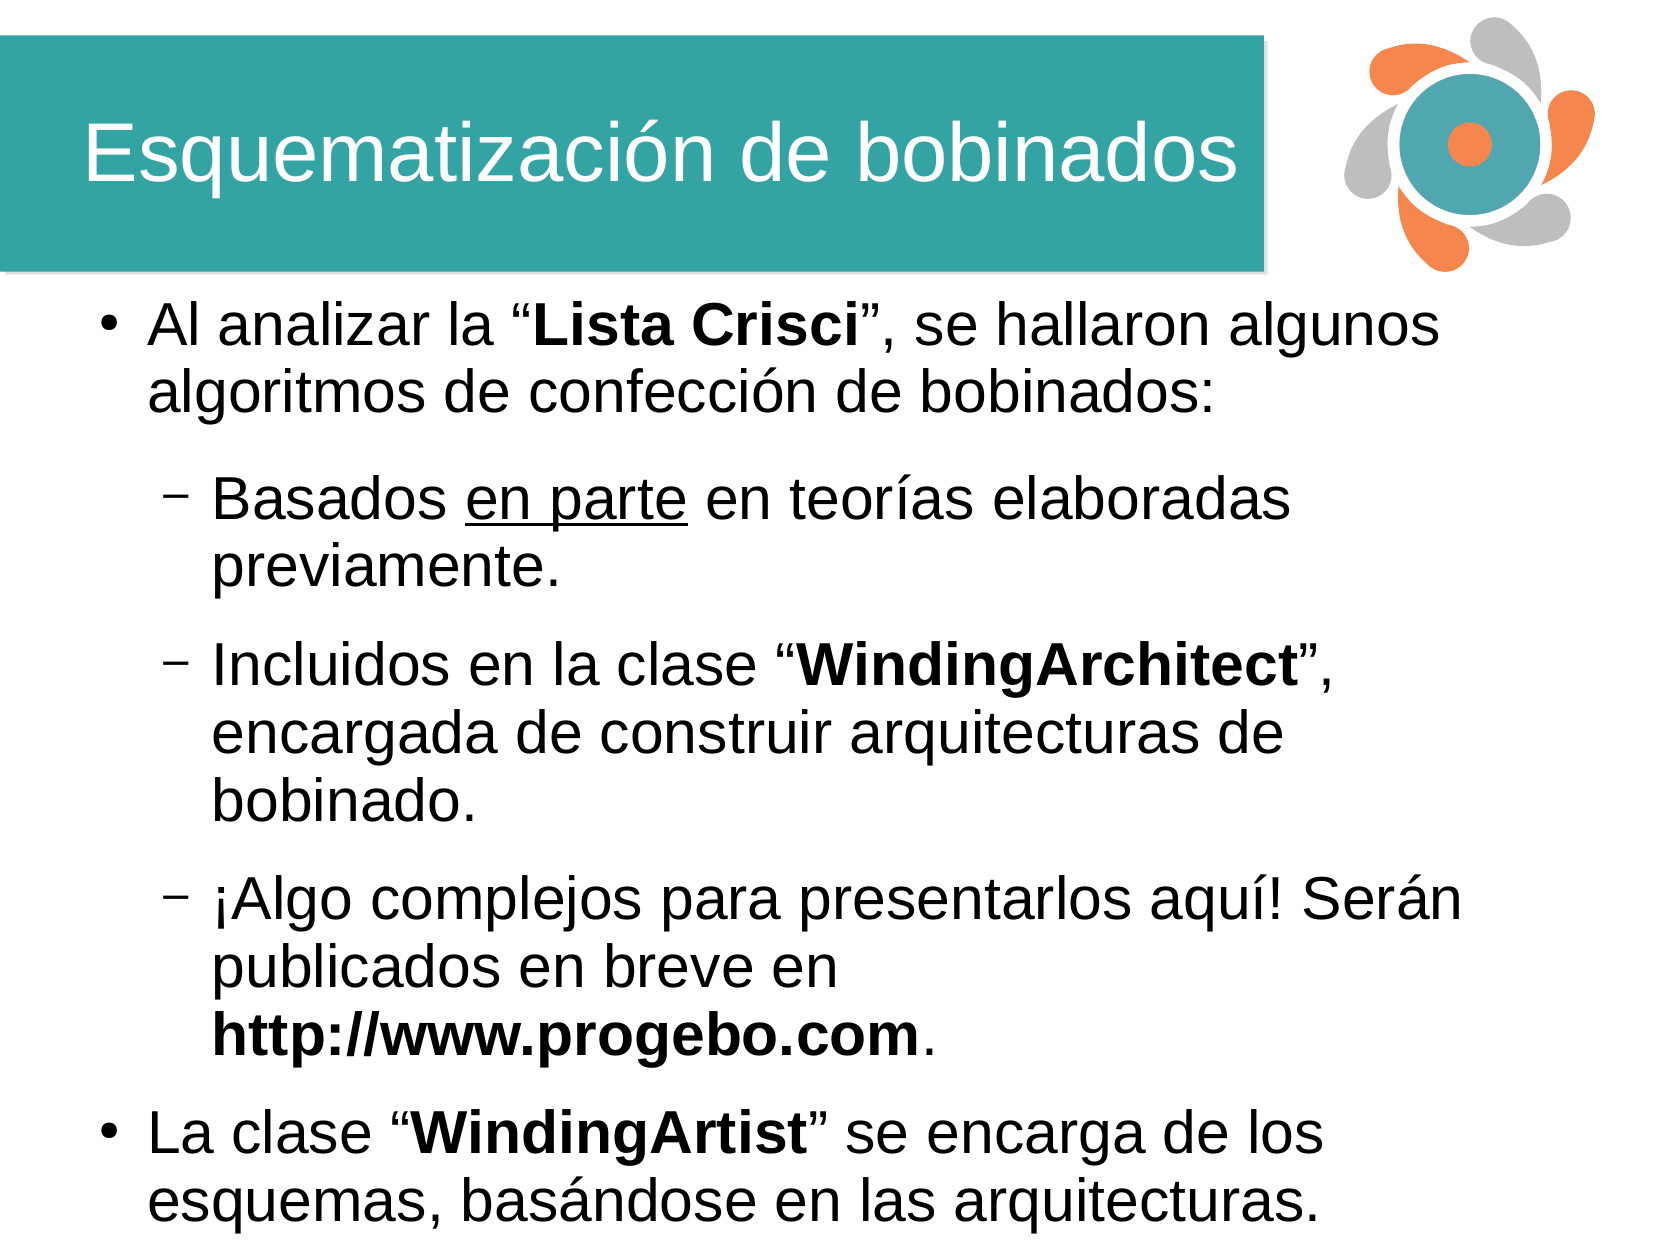

# Esquematización de bobinados
Al analizar la “Lista Crisci”, se hallaron algunos algoritmos de confección de bobinados:
Basados en parte en teorías elaboradas previamente.
Incluidos en la clase “WindingArchitect”, encargada de construir arquitecturas de bobinado.
¡Algo complejos para presentarlos aquí! Serán publicados en breve en http://www.progebo.com.
La clase “WindingArtist” se encarga de los esquemas, basándose en las arquitecturas.